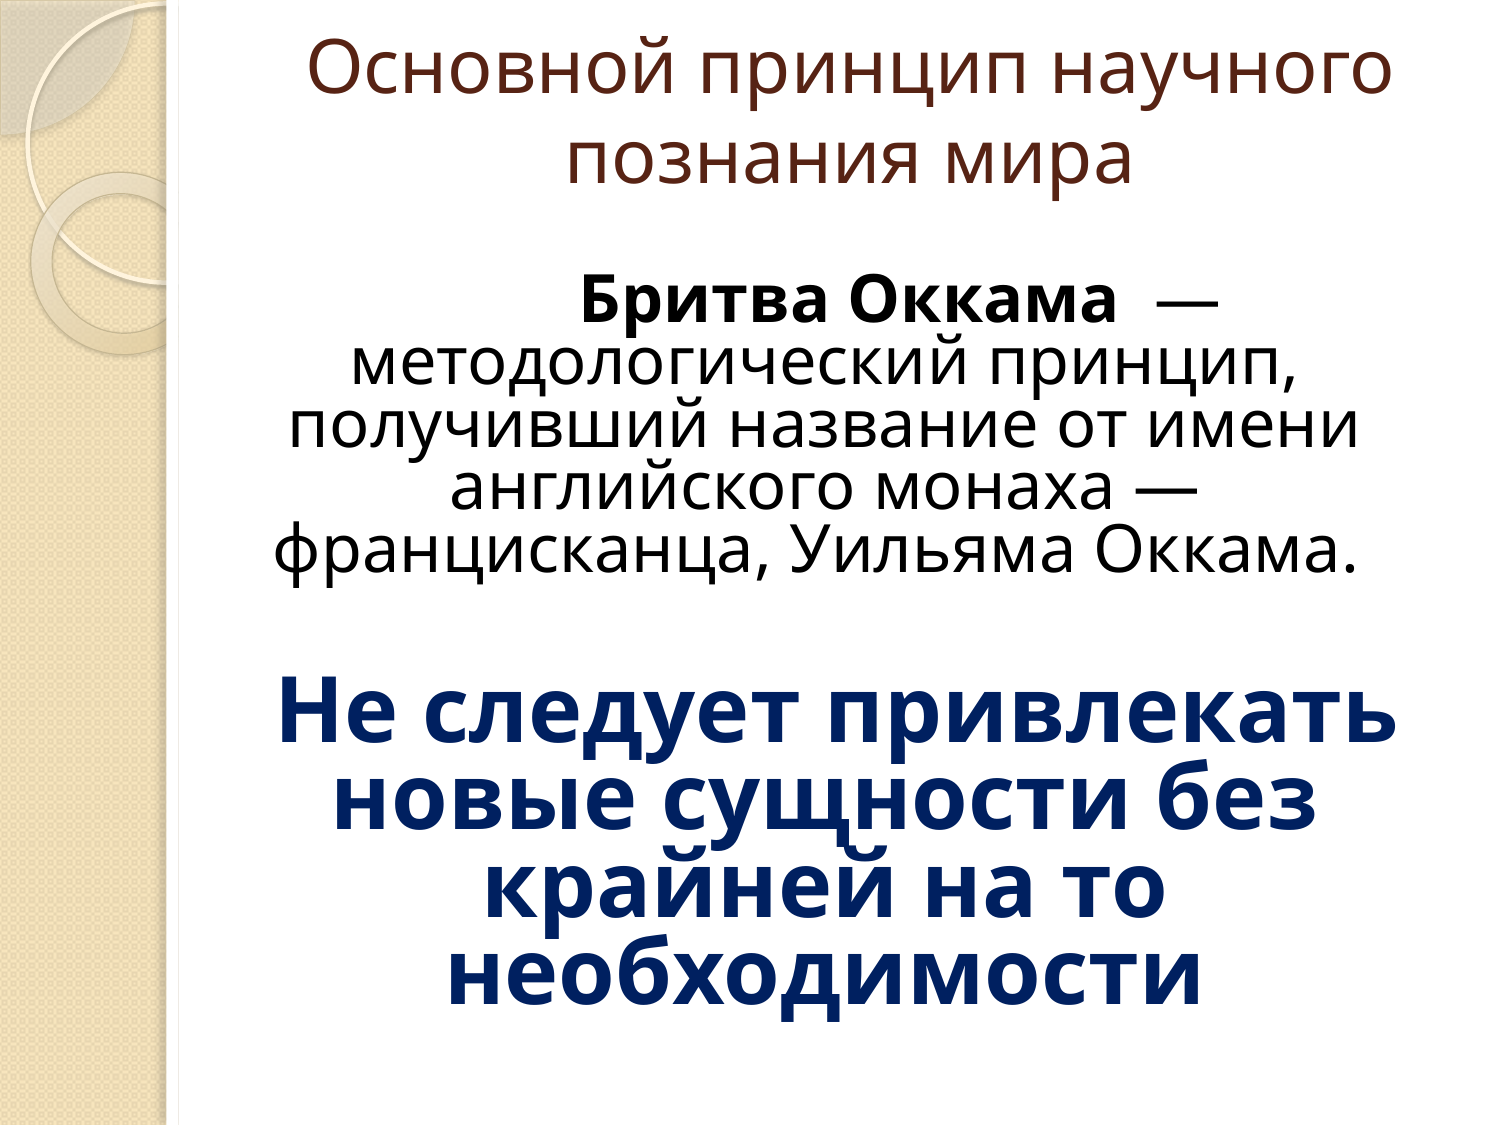

Основной принцип научного познания мира
# Бритва Оккама  — методологический принцип, получивший название от имени английского монаха — францисканца, Уильяма Оккама.
 Не следует привлекать новые сущности без крайней на то необходимости